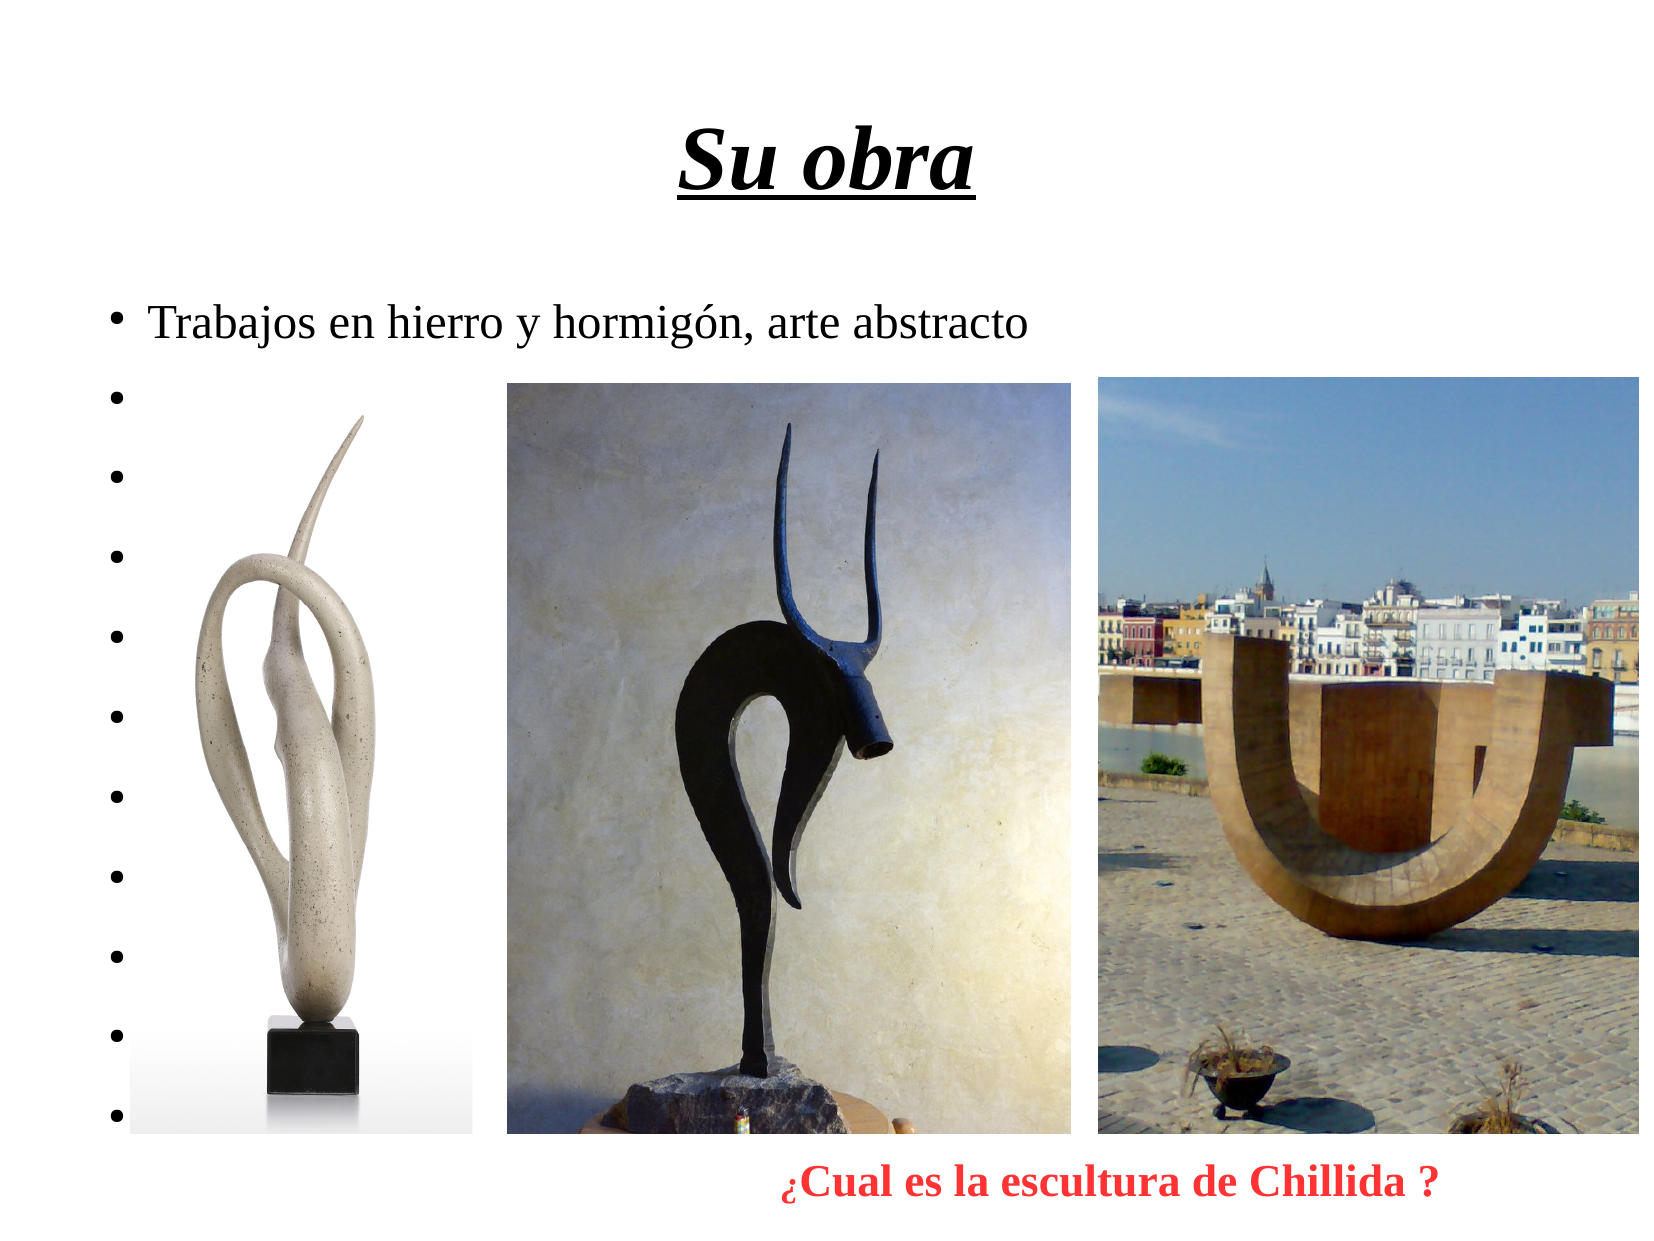

# Su obra
Trabajos en hierro y hormigón, arte abstracto
¿Cual es la escultura de Chillida ?